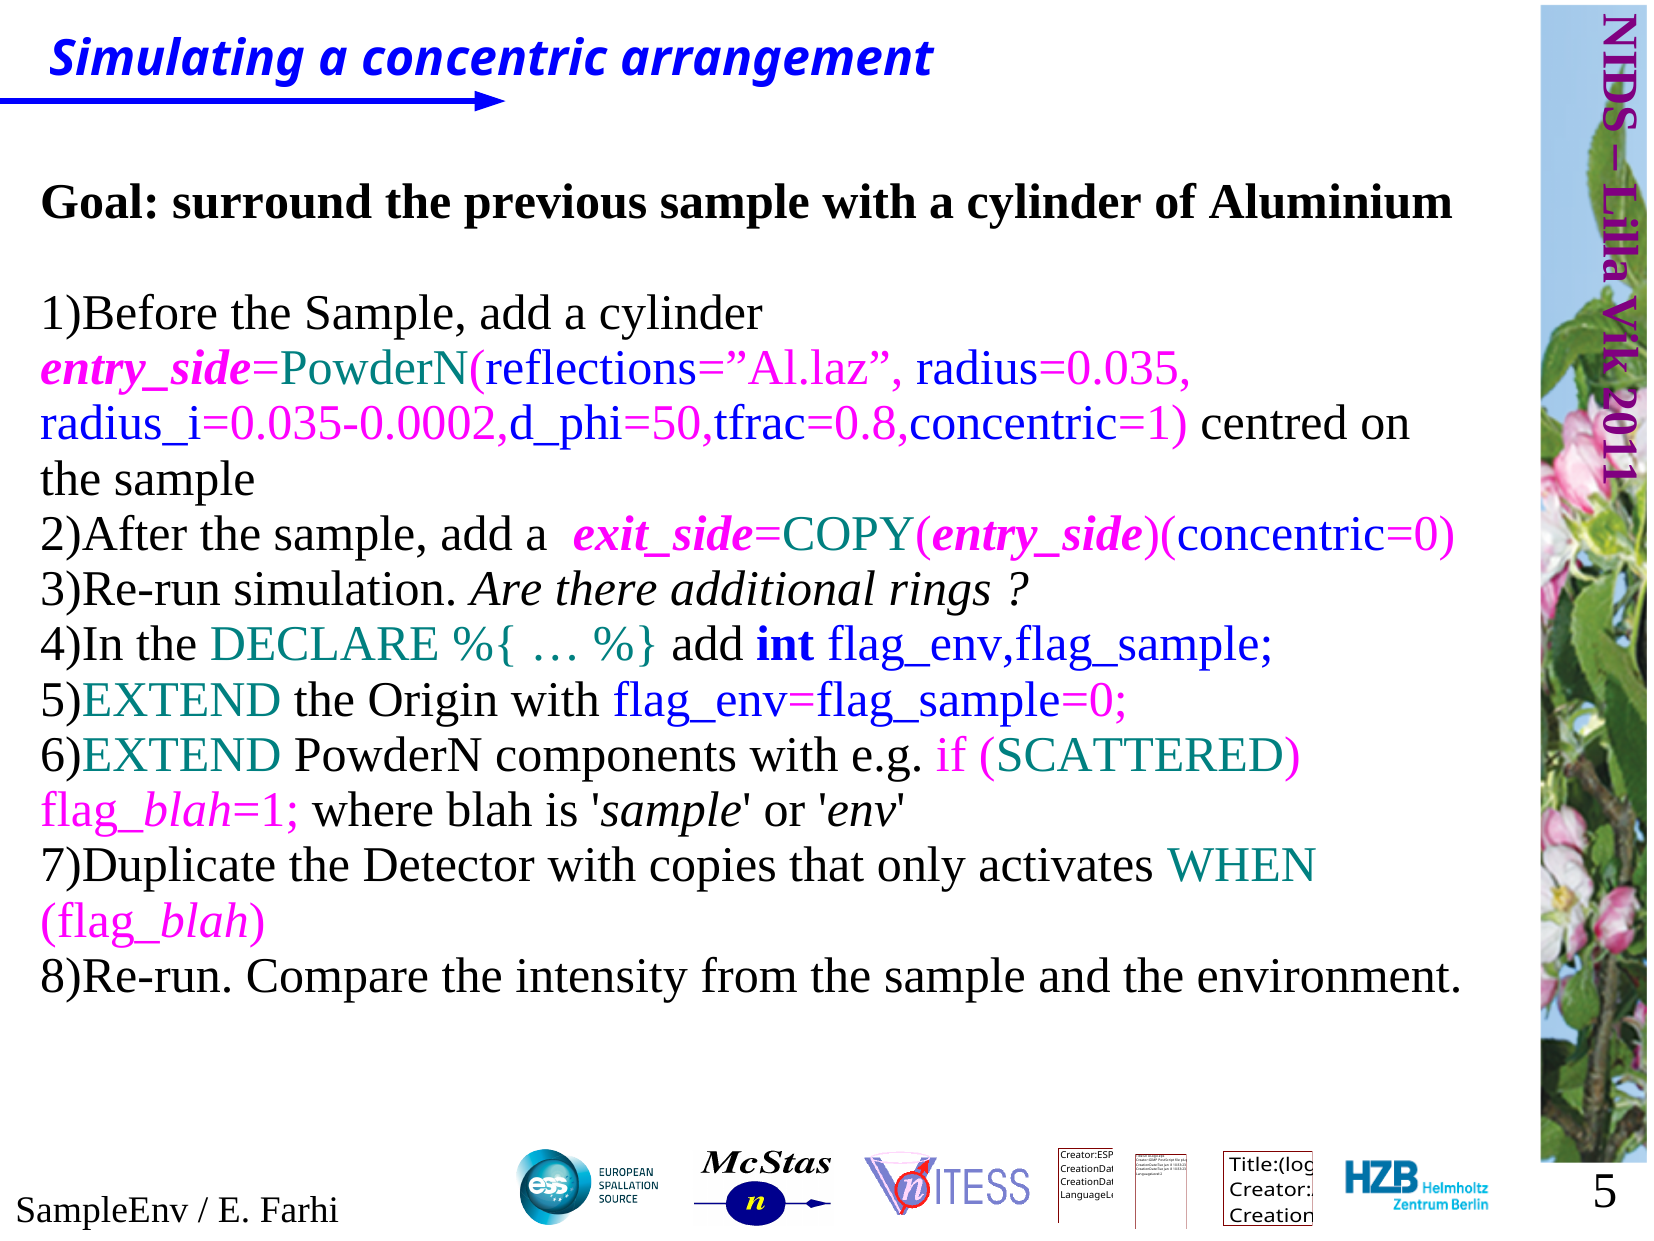

Simulating a concentric arrangement
Goal: surround the previous sample with a cylinder of Aluminium
Before the Sample, add a cylinder entry_side=PowderN(reflections=”Al.laz”, radius=0.035, radius_i=0.035-0.0002,d_phi=50,tfrac=0.8,concentric=1) centred on the sample
After the sample, add a exit_side=COPY(entry_side)(concentric=0)
Re-run simulation. Are there additional rings ?
In the DECLARE %{ … %} add int flag_env,flag_sample;
EXTEND the Origin with flag_env=flag_sample=0;
EXTEND PowderN components with e.g. if (SCATTERED) flag_blah=1; where blah is 'sample' or 'env'
Duplicate the Detector with copies that only activates WHEN (flag_blah)
Re-run. Compare the intensity from the sample and the environment.